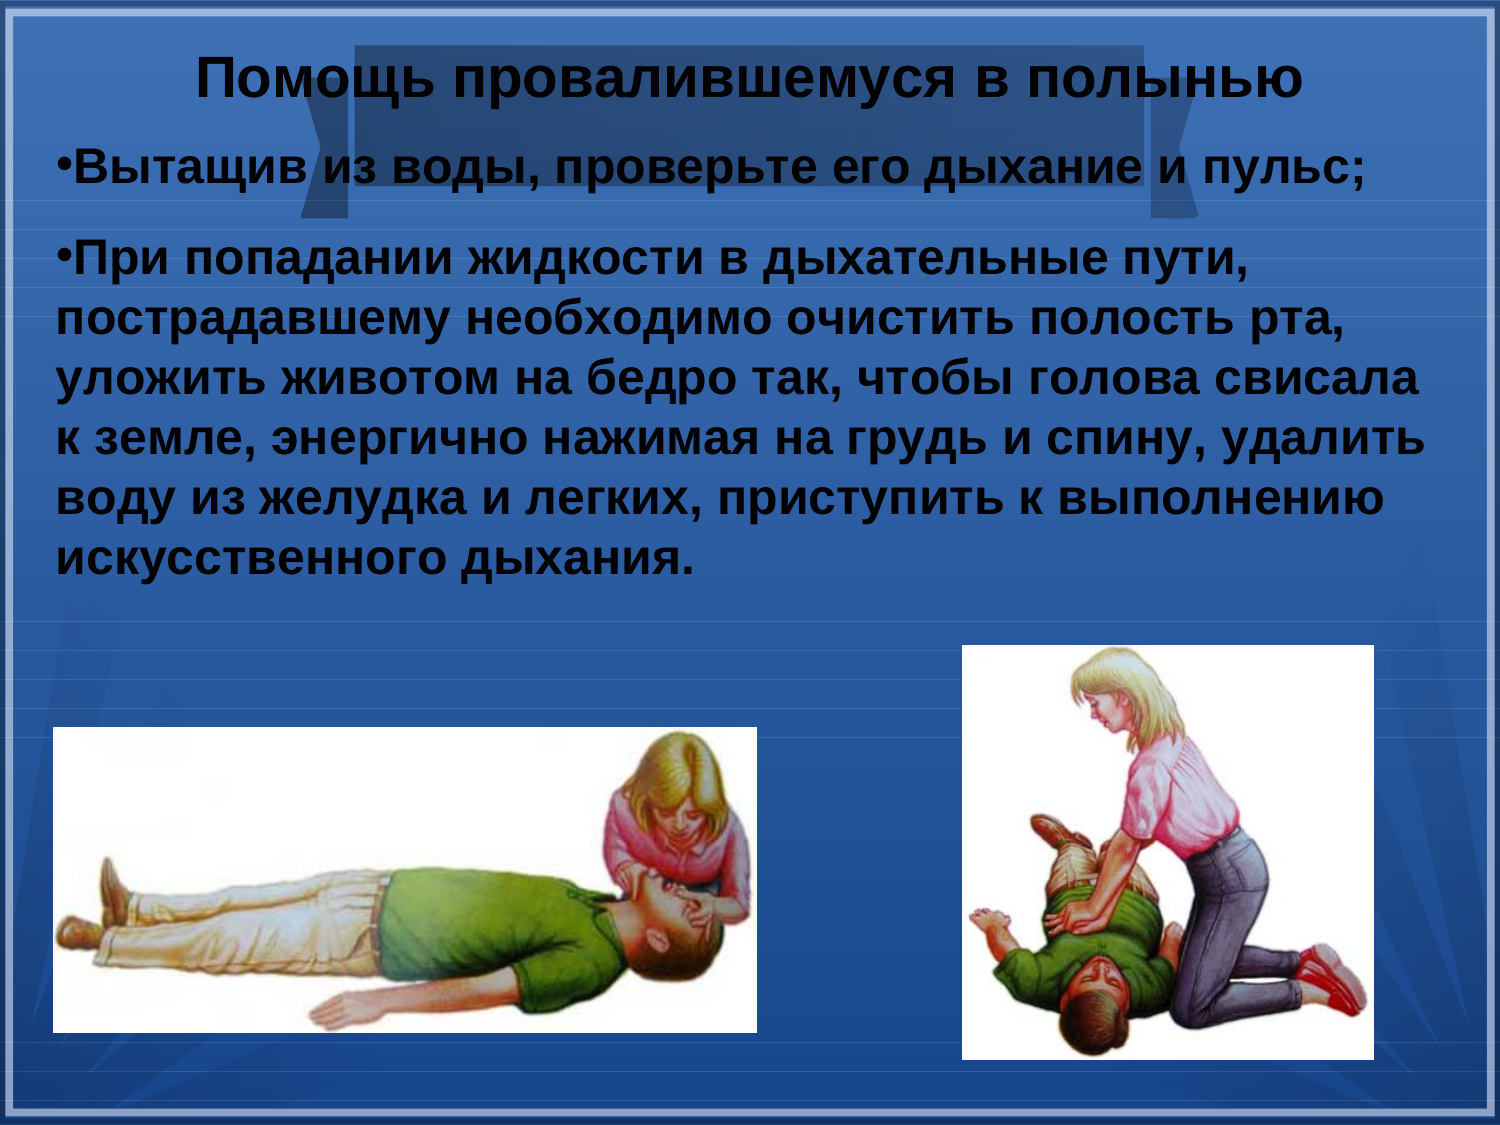

Помощь провалившемуся в полынью
Вытащив из воды, проверьте его дыхание и пульс;
При попадании жидкости в дыхательные пути, пострадавшему необходимо очистить полость рта, уложить животом на бедро так, чтобы голова свисала к земле, энергично нажимая на грудь и спину, удалить воду из желудка и легких, приступить к выполнению искусственного дыхания.